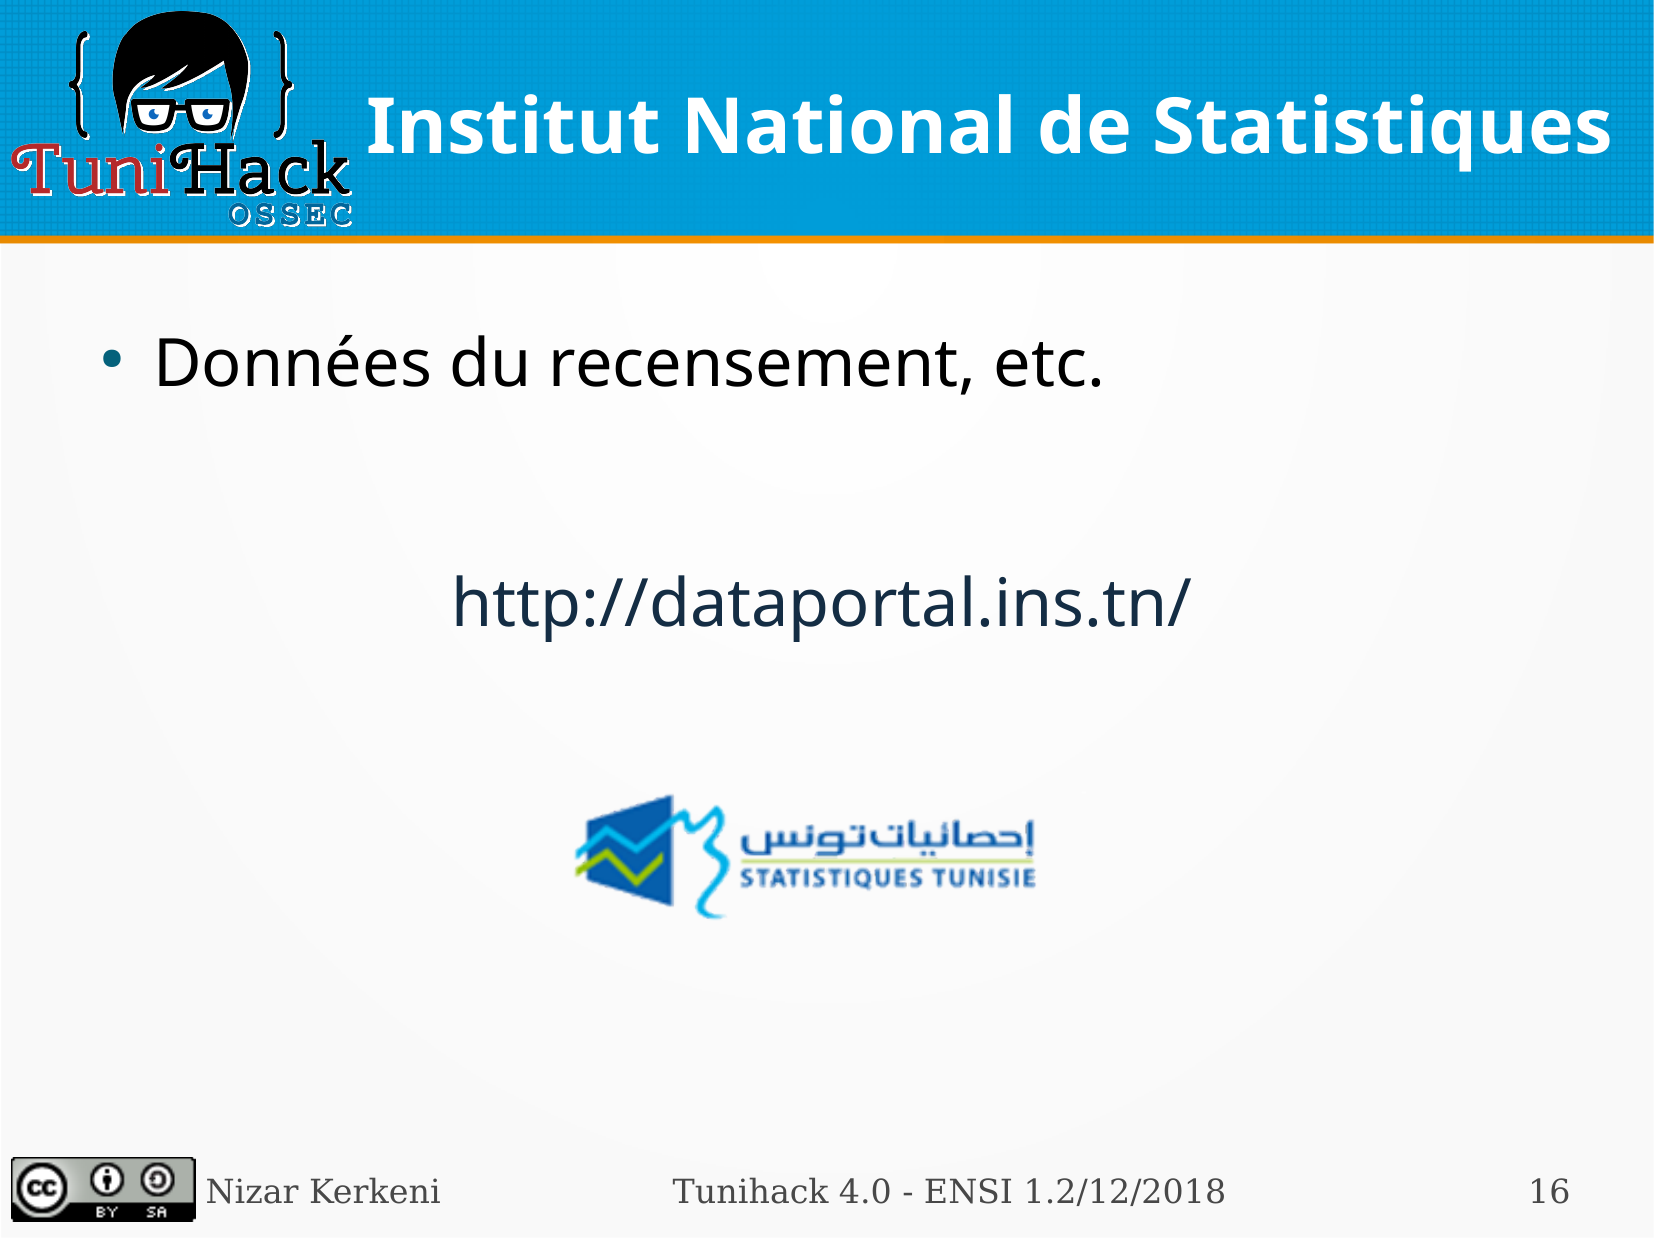

# Institut National de Statistiques
Données du recensement, etc.
http://dataportal.ins.tn/
 Nizar Kerkeni
Tunihack 4.0 - ENSI 1.2/12/2018
16